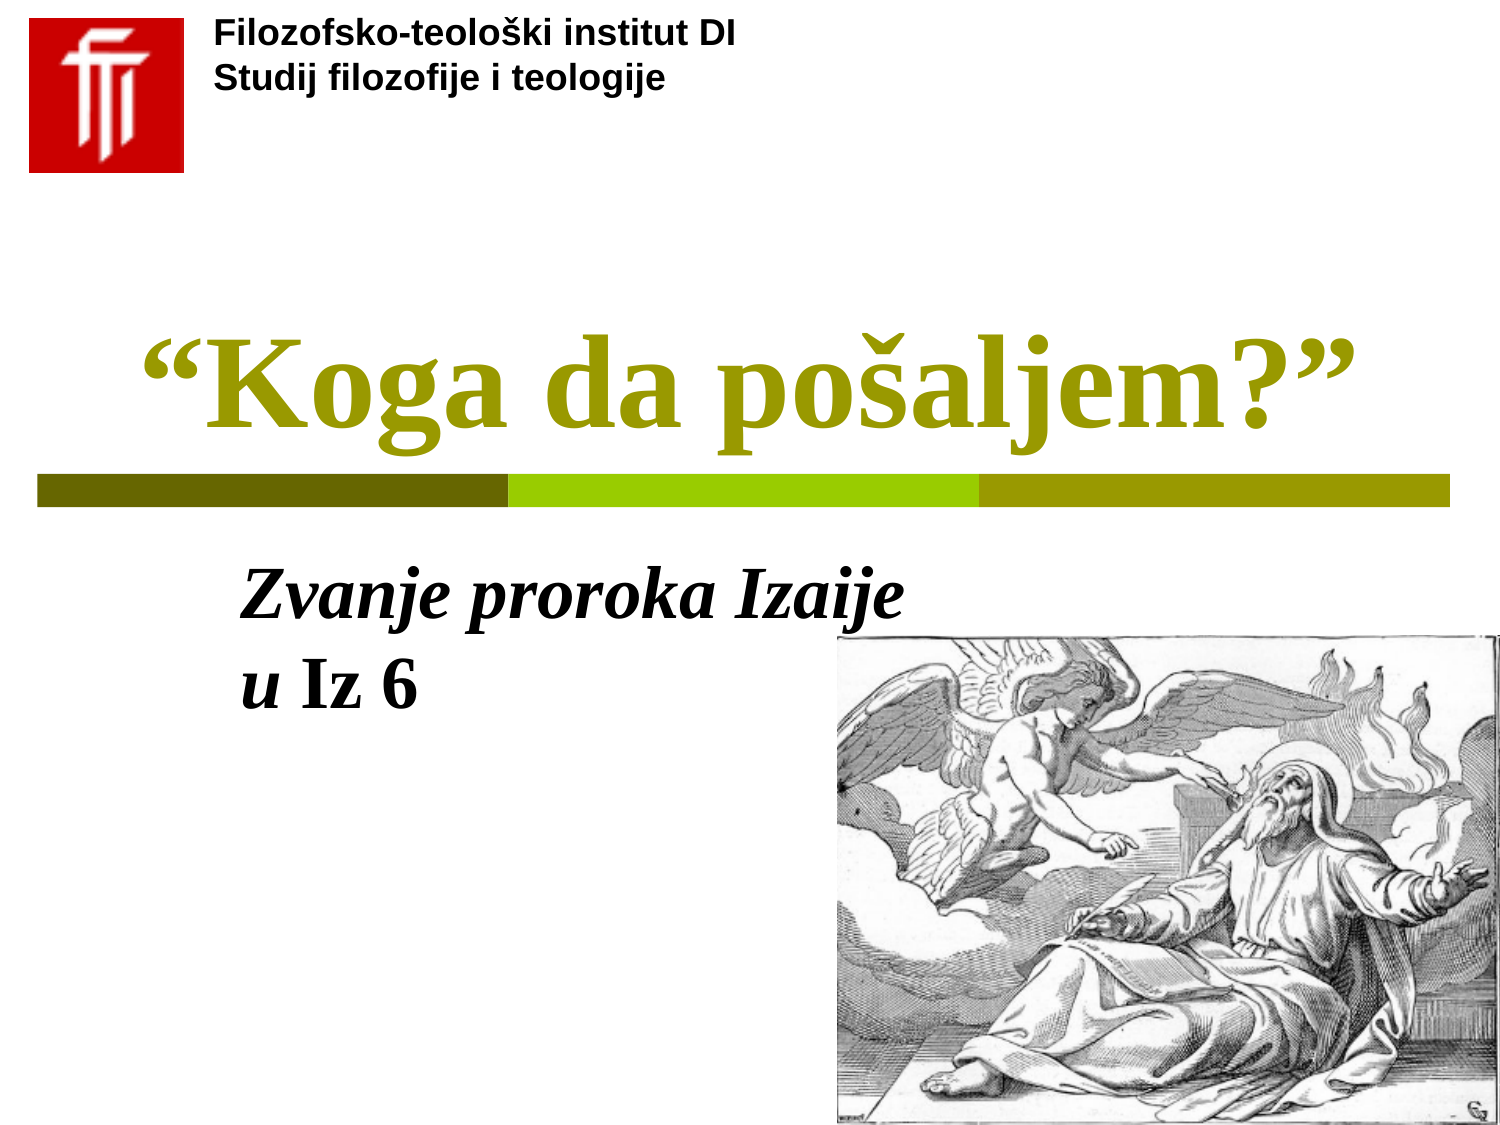

Filozofsko-teološki institut DI
Studij filozofije i teologije
# “Koga da pošaljem?”
Zvanje proroka Izaije
u Iz 6